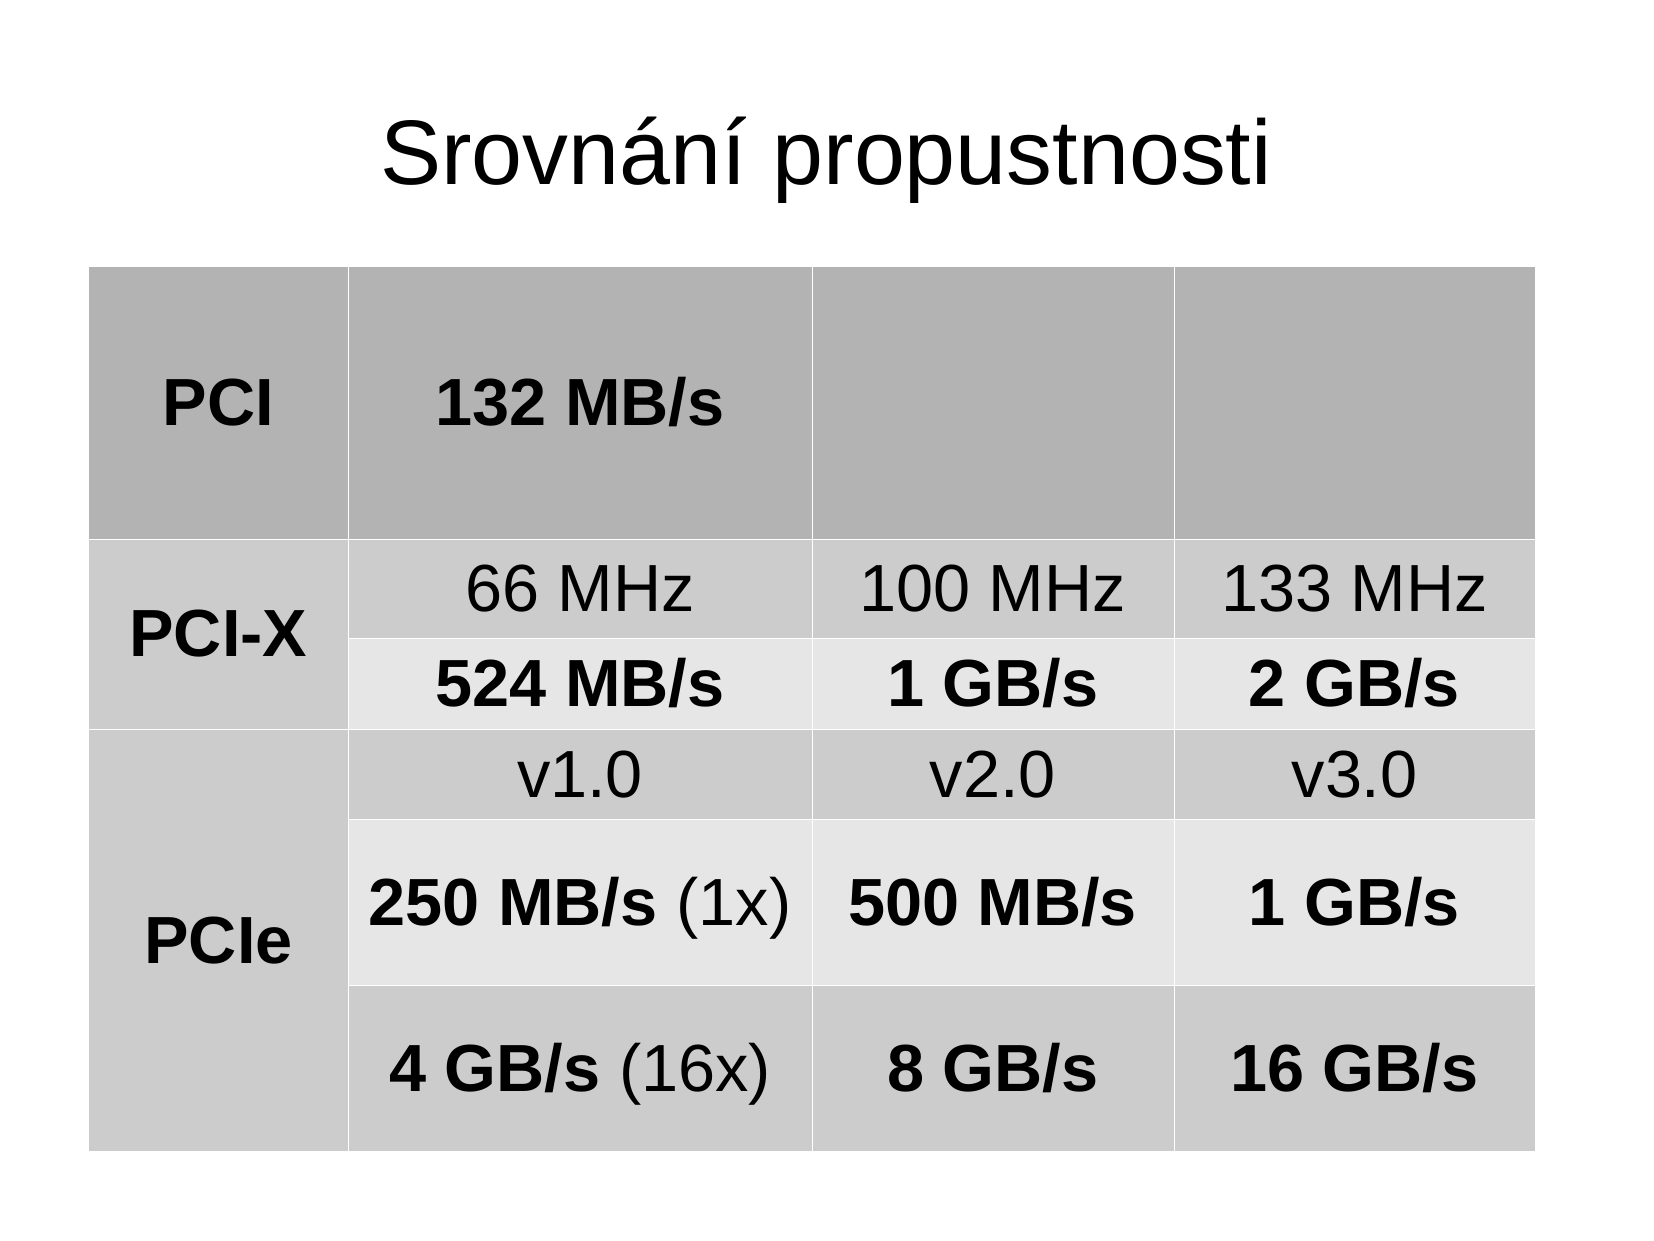

# Srovnání propustnosti
| PCI | 132 MB/s | | |
| --- | --- | --- | --- |
| PCI-X | 66 MHz | 100 MHz | 133 MHz |
| | 524 MB/s | 1 GB/s | 2 GB/s |
| PCIe | v1.0 | v2.0 | v3.0 |
| | 250 MB/s (1x) | 500 MB/s | 1 GB/s |
| | 4 GB/s (16x) | 8 GB/s | 16 GB/s |